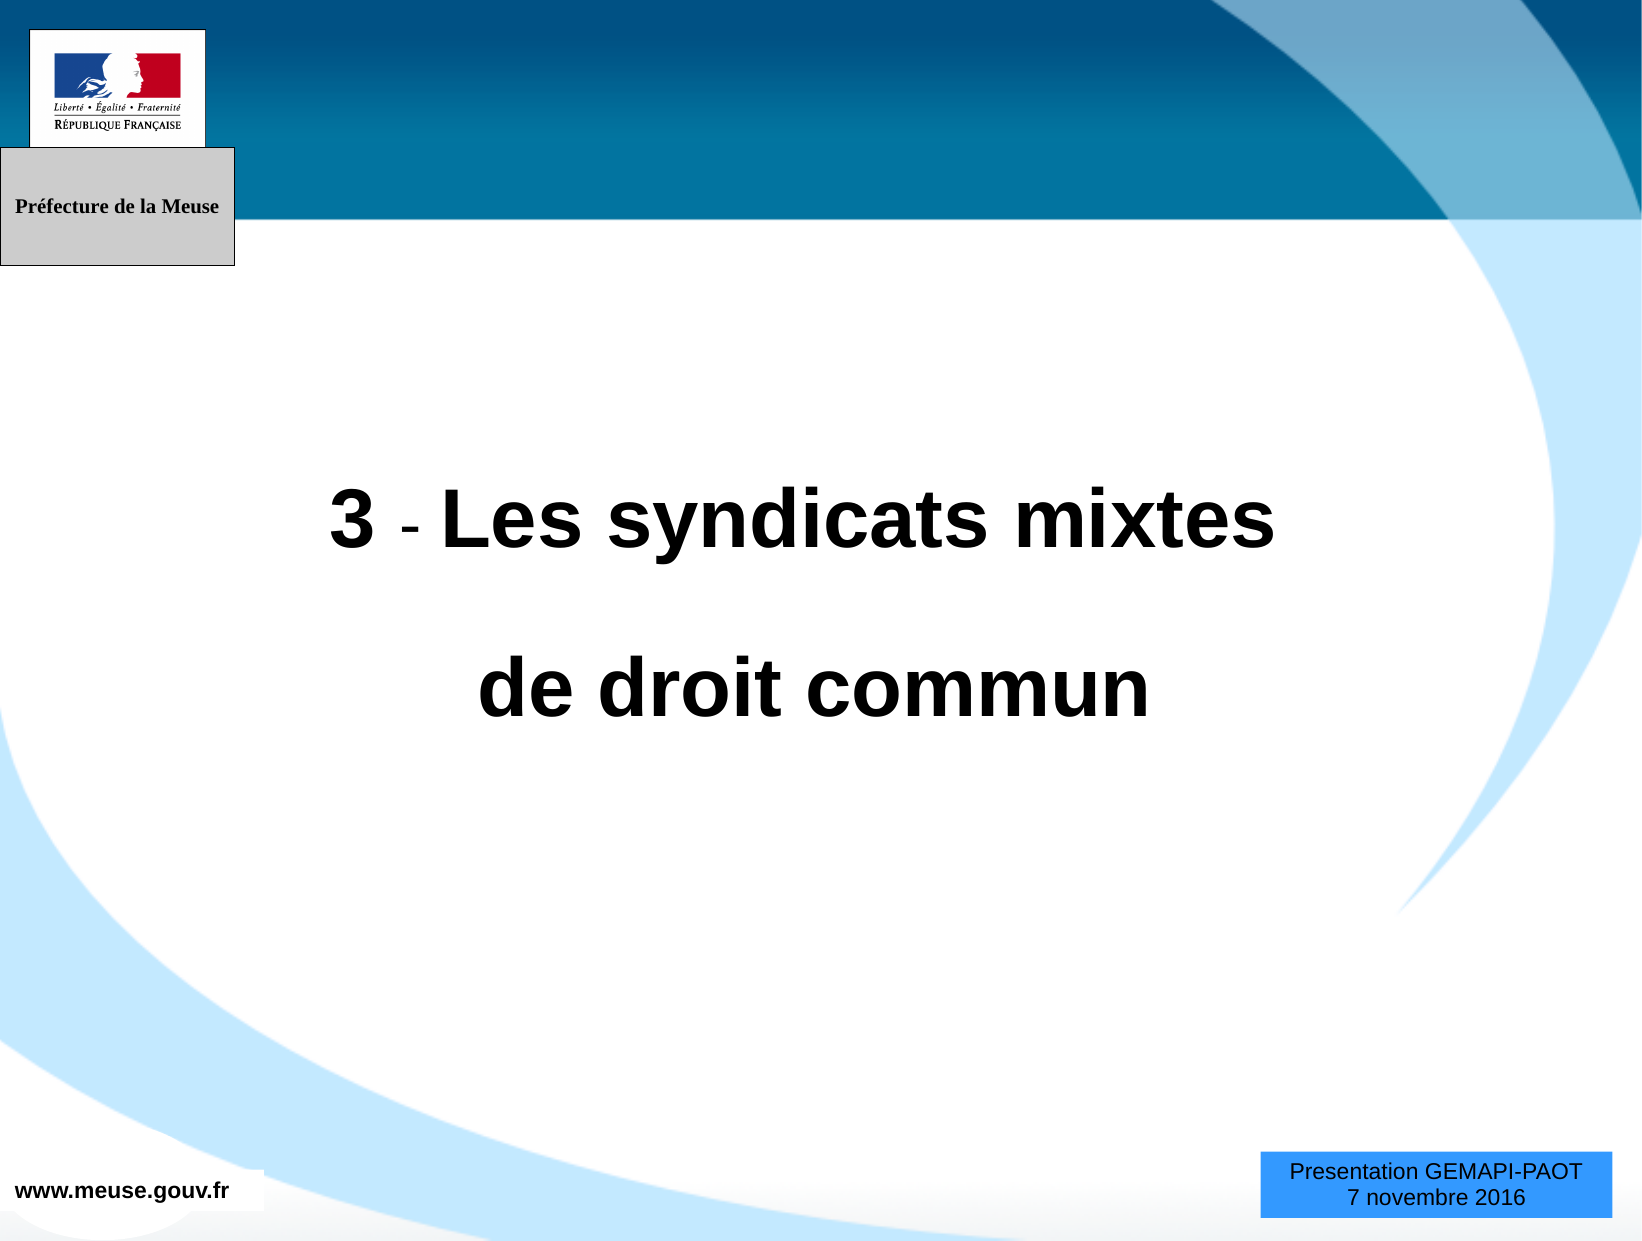

# 3 - Les syndicats mixtes
de droit commun